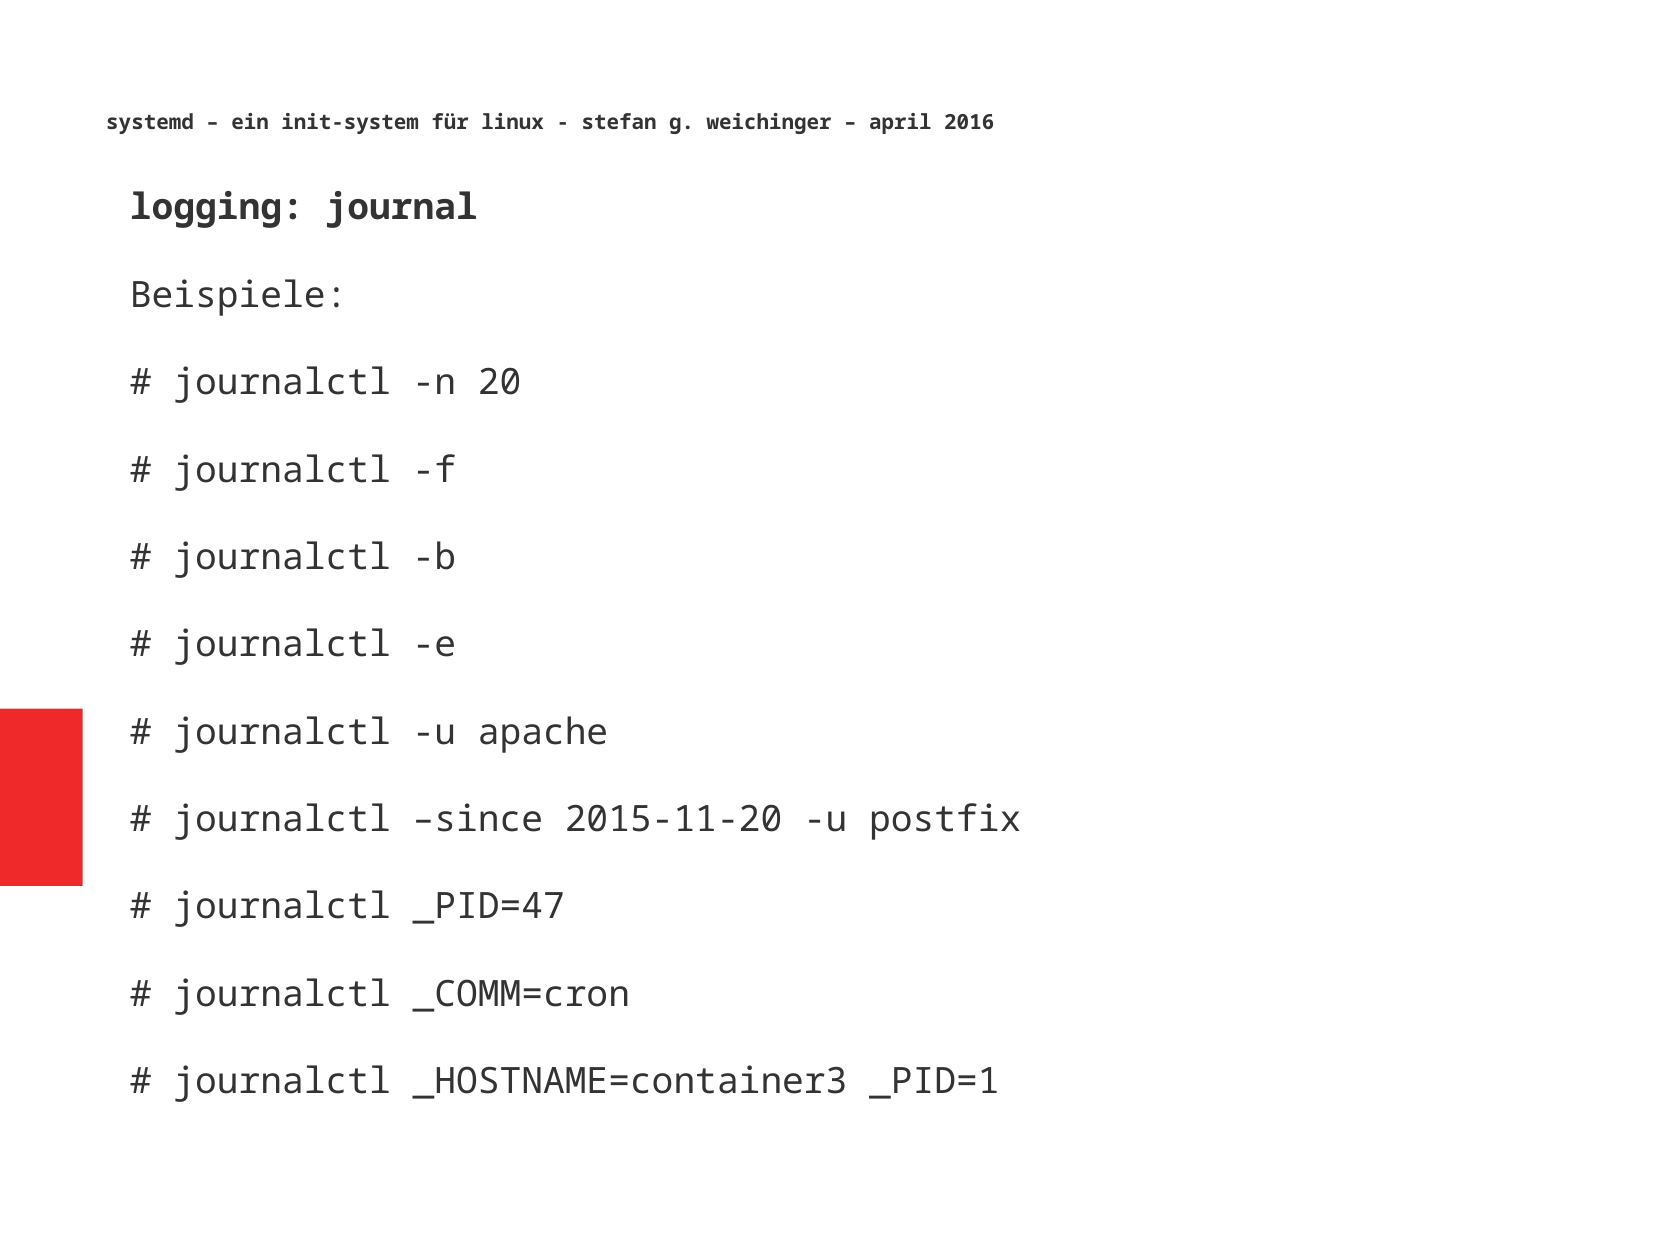

# systemd – ein init-system für linux - stefan g. weichinger – april 2016
logging: journal
Beispiele:
# journalctl -n 20
# journalctl -f
# journalctl -b
# journalctl -e
# journalctl -u apache
# journalctl –since 2015-11-20 -u postfix
# journalctl _PID=47
# journalctl _COMM=cron
# journalctl _HOSTNAME=container3 _PID=1